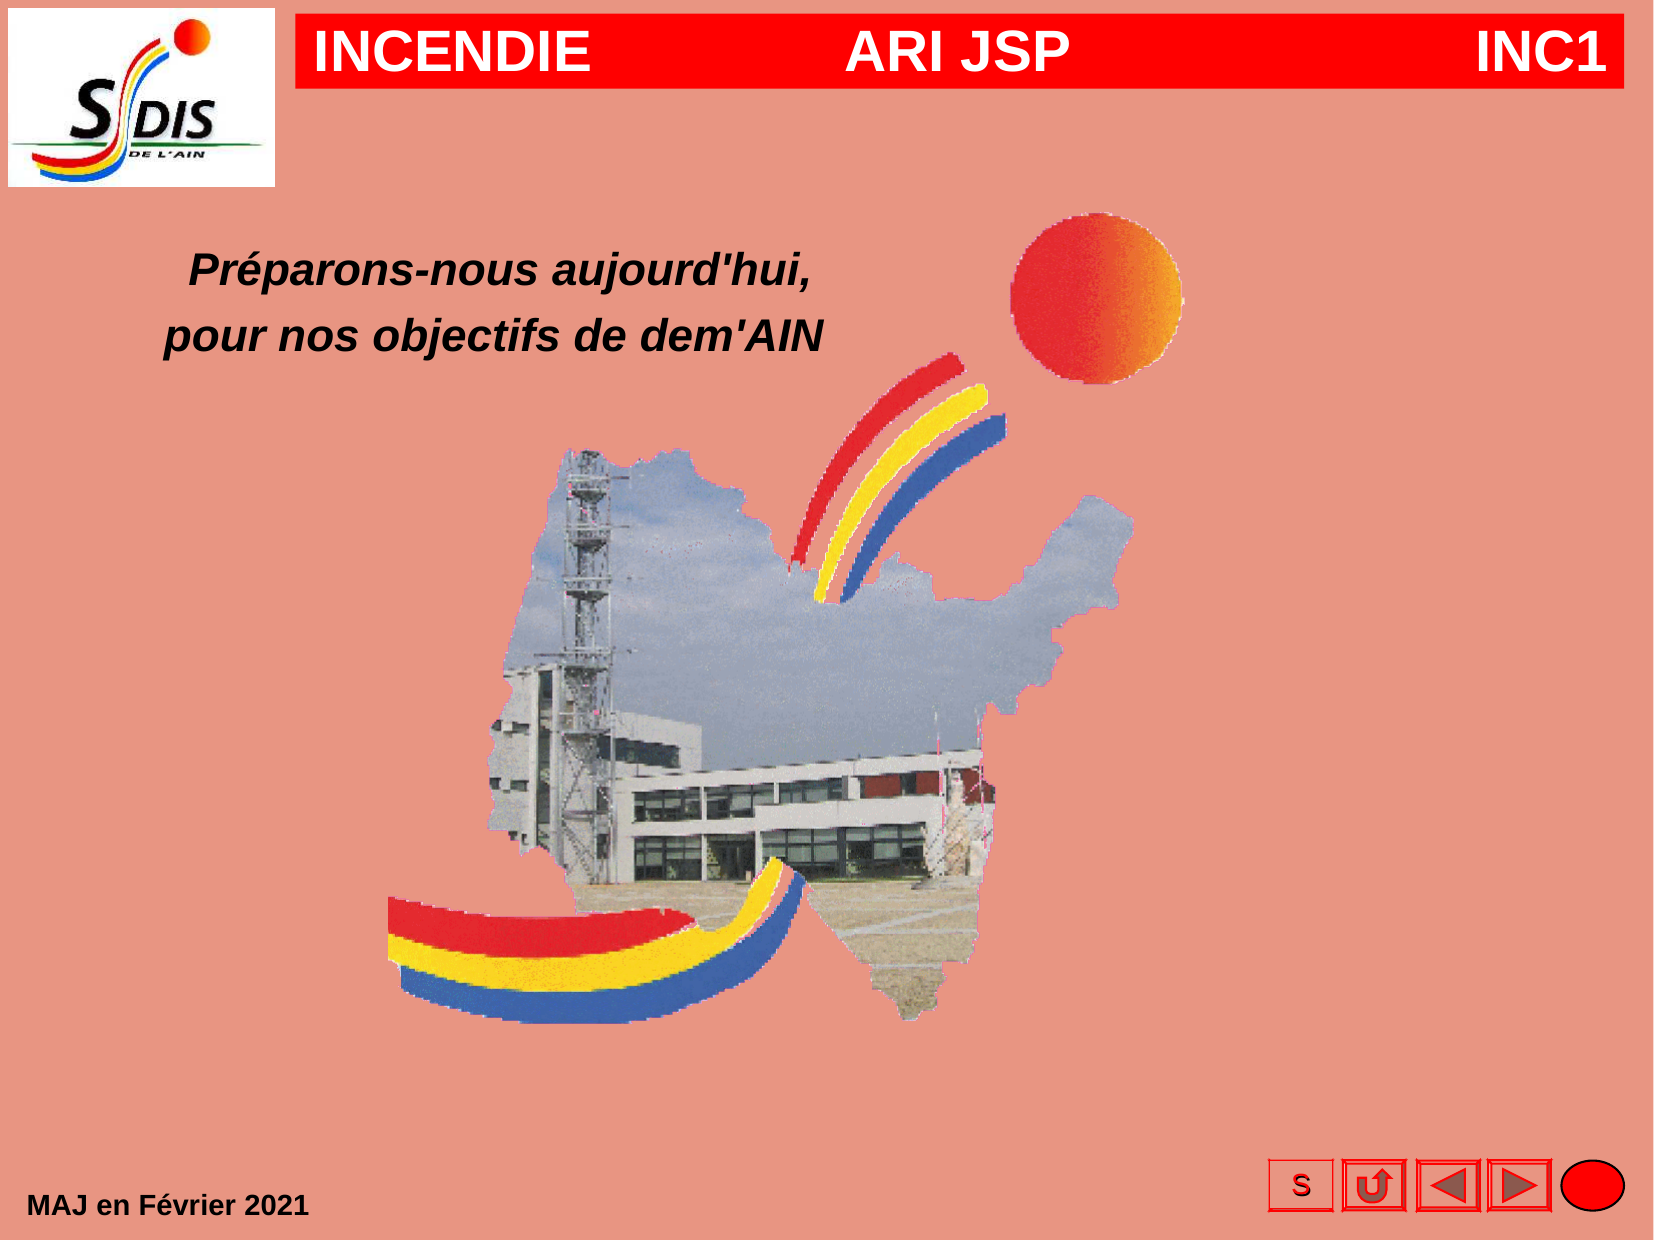

INCENDIE 	 	 ARI JSP INC1
# Préparons-nous aujourd'hui,
pour nos objectifs de dem'AIN
MAJ en Février 2021